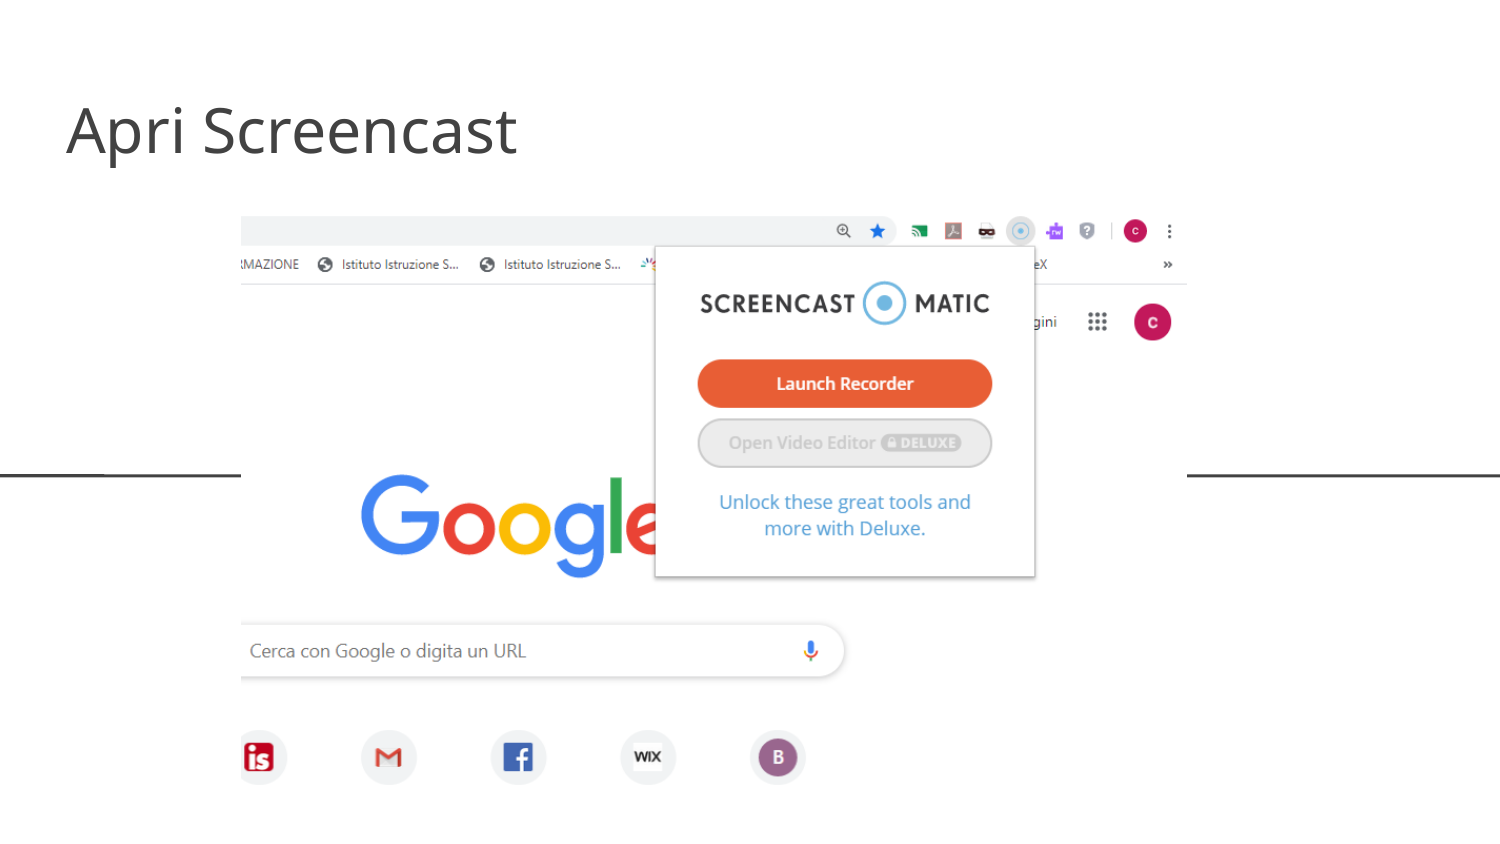

# Apri Screencast
Motion design
Esperienza utente
Informatica fisica